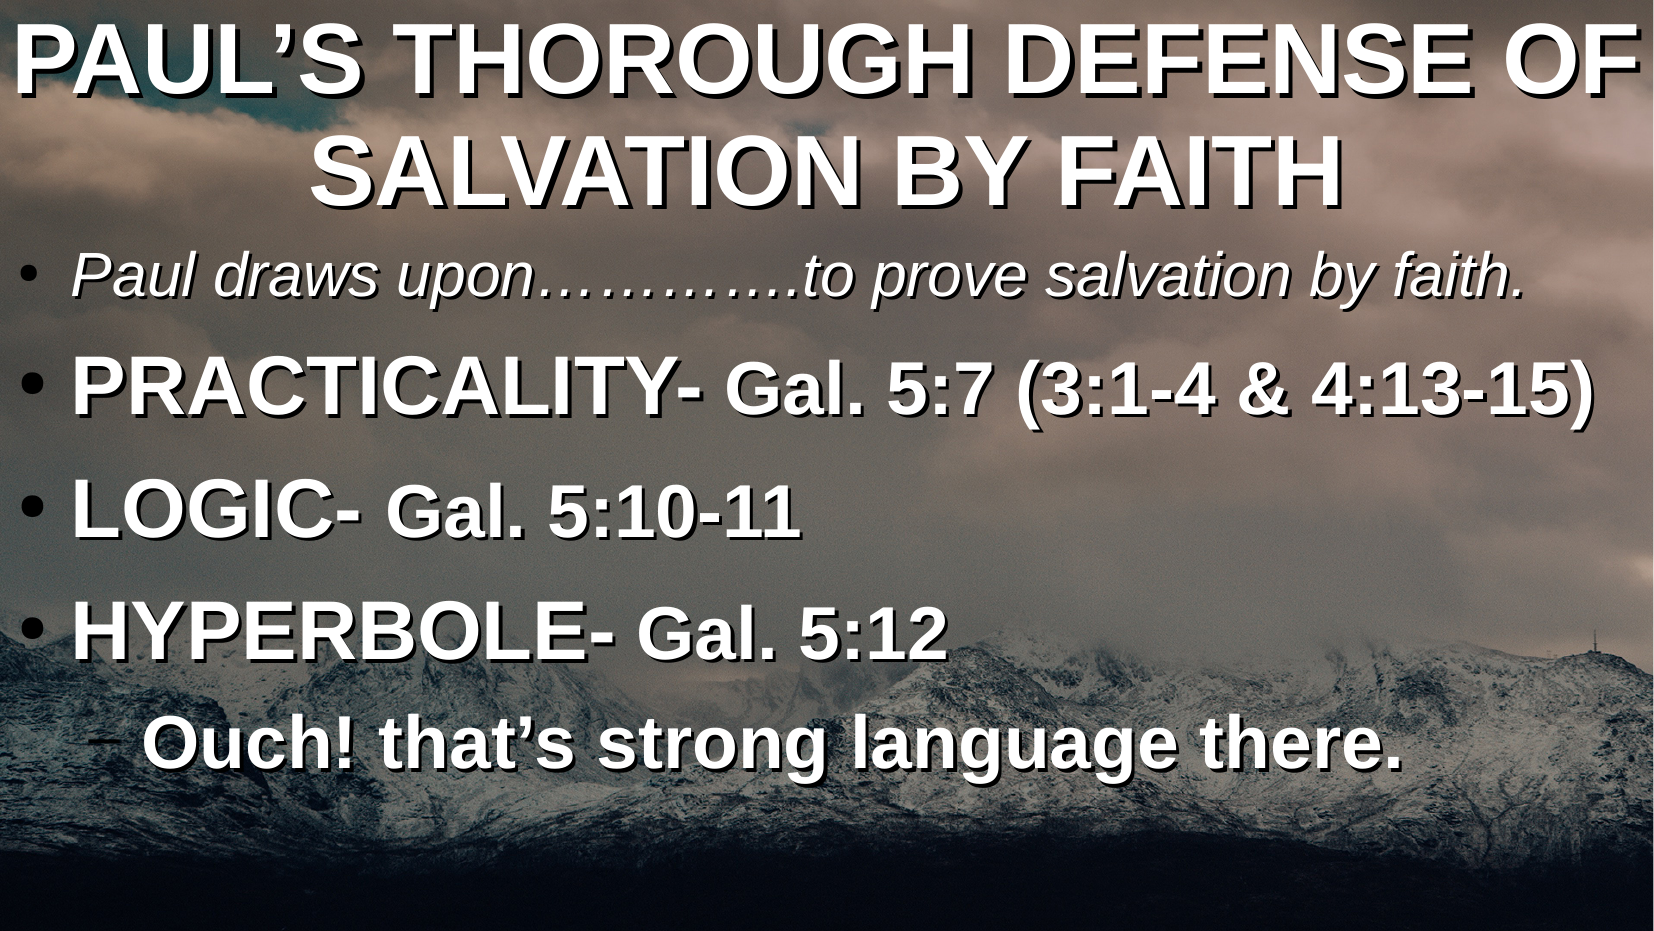

# PAUL’S THOROUGH DEFENSE OF SALVATION BY FAITH
Paul draws upon………….to prove salvation by faith.
PRACTICALITY- Gal. 5:7 (3:1-4 & 4:13-15)
LOGIC- Gal. 5:10-11
HYPERBOLE- Gal. 5:12
Ouch! that’s strong language there.